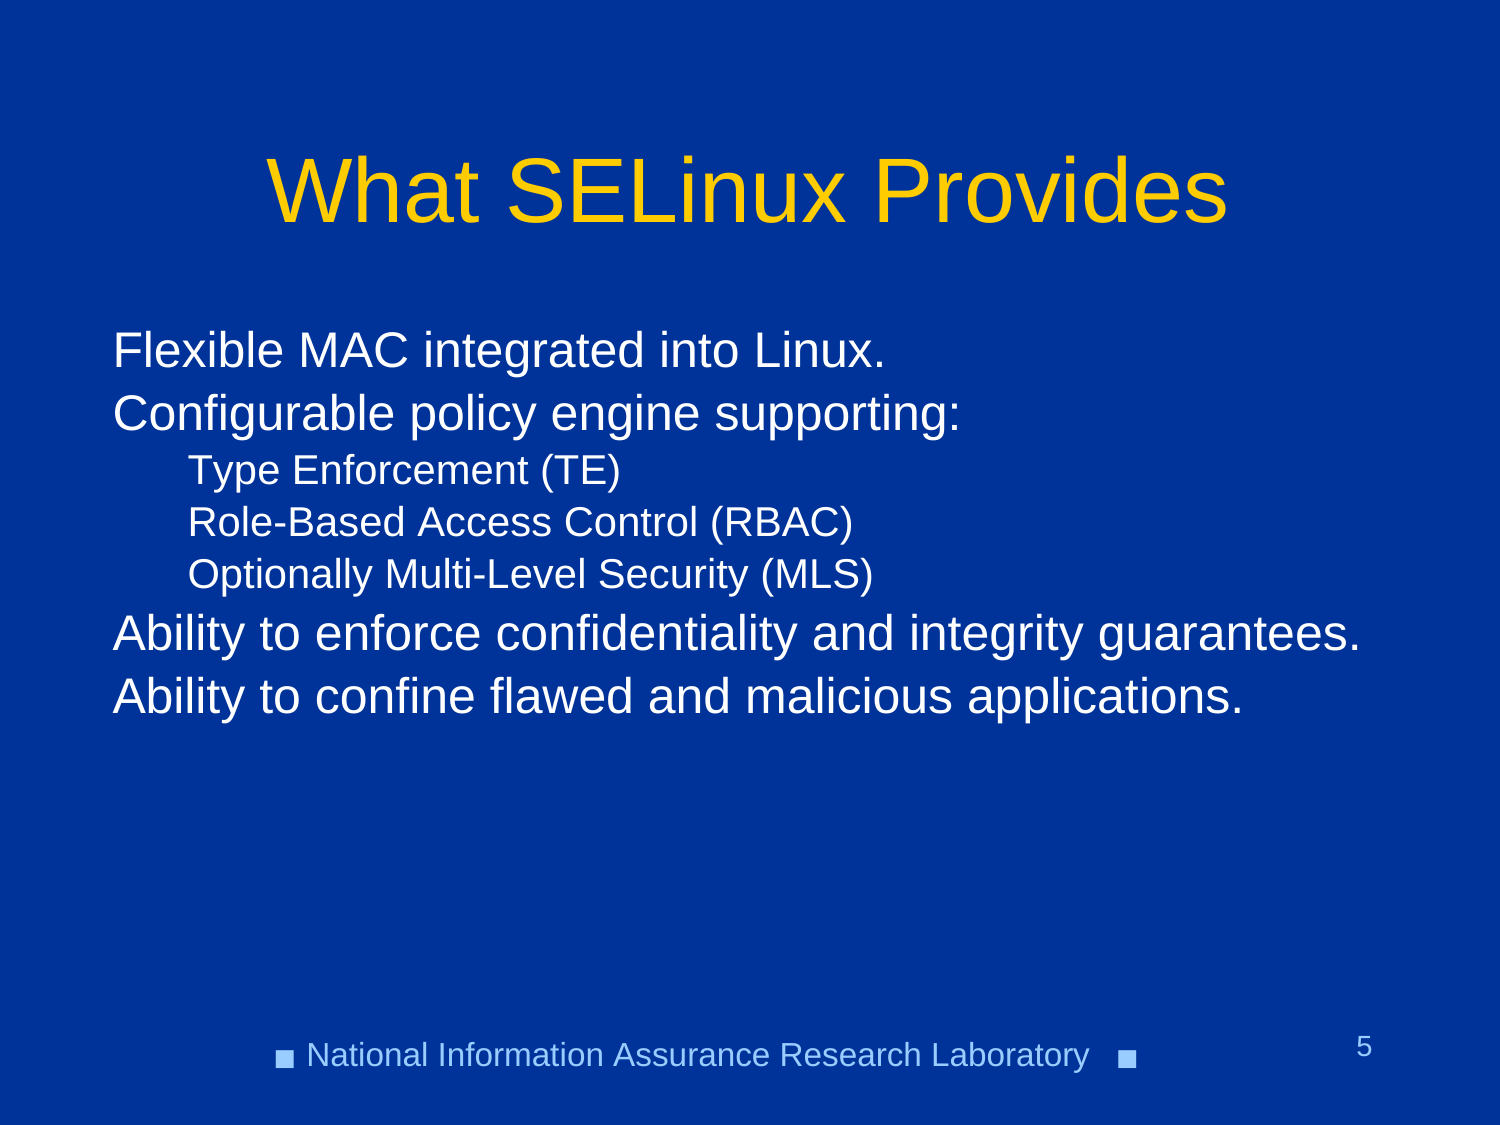

# What SELinux Provides
Flexible MAC integrated into Linux.
Configurable policy engine supporting:
Type Enforcement (TE)
Role-Based Access Control (RBAC)
Optionally Multi-Level Security (MLS)
Ability to enforce confidentiality and integrity guarantees.
Ability to confine flawed and malicious applications.